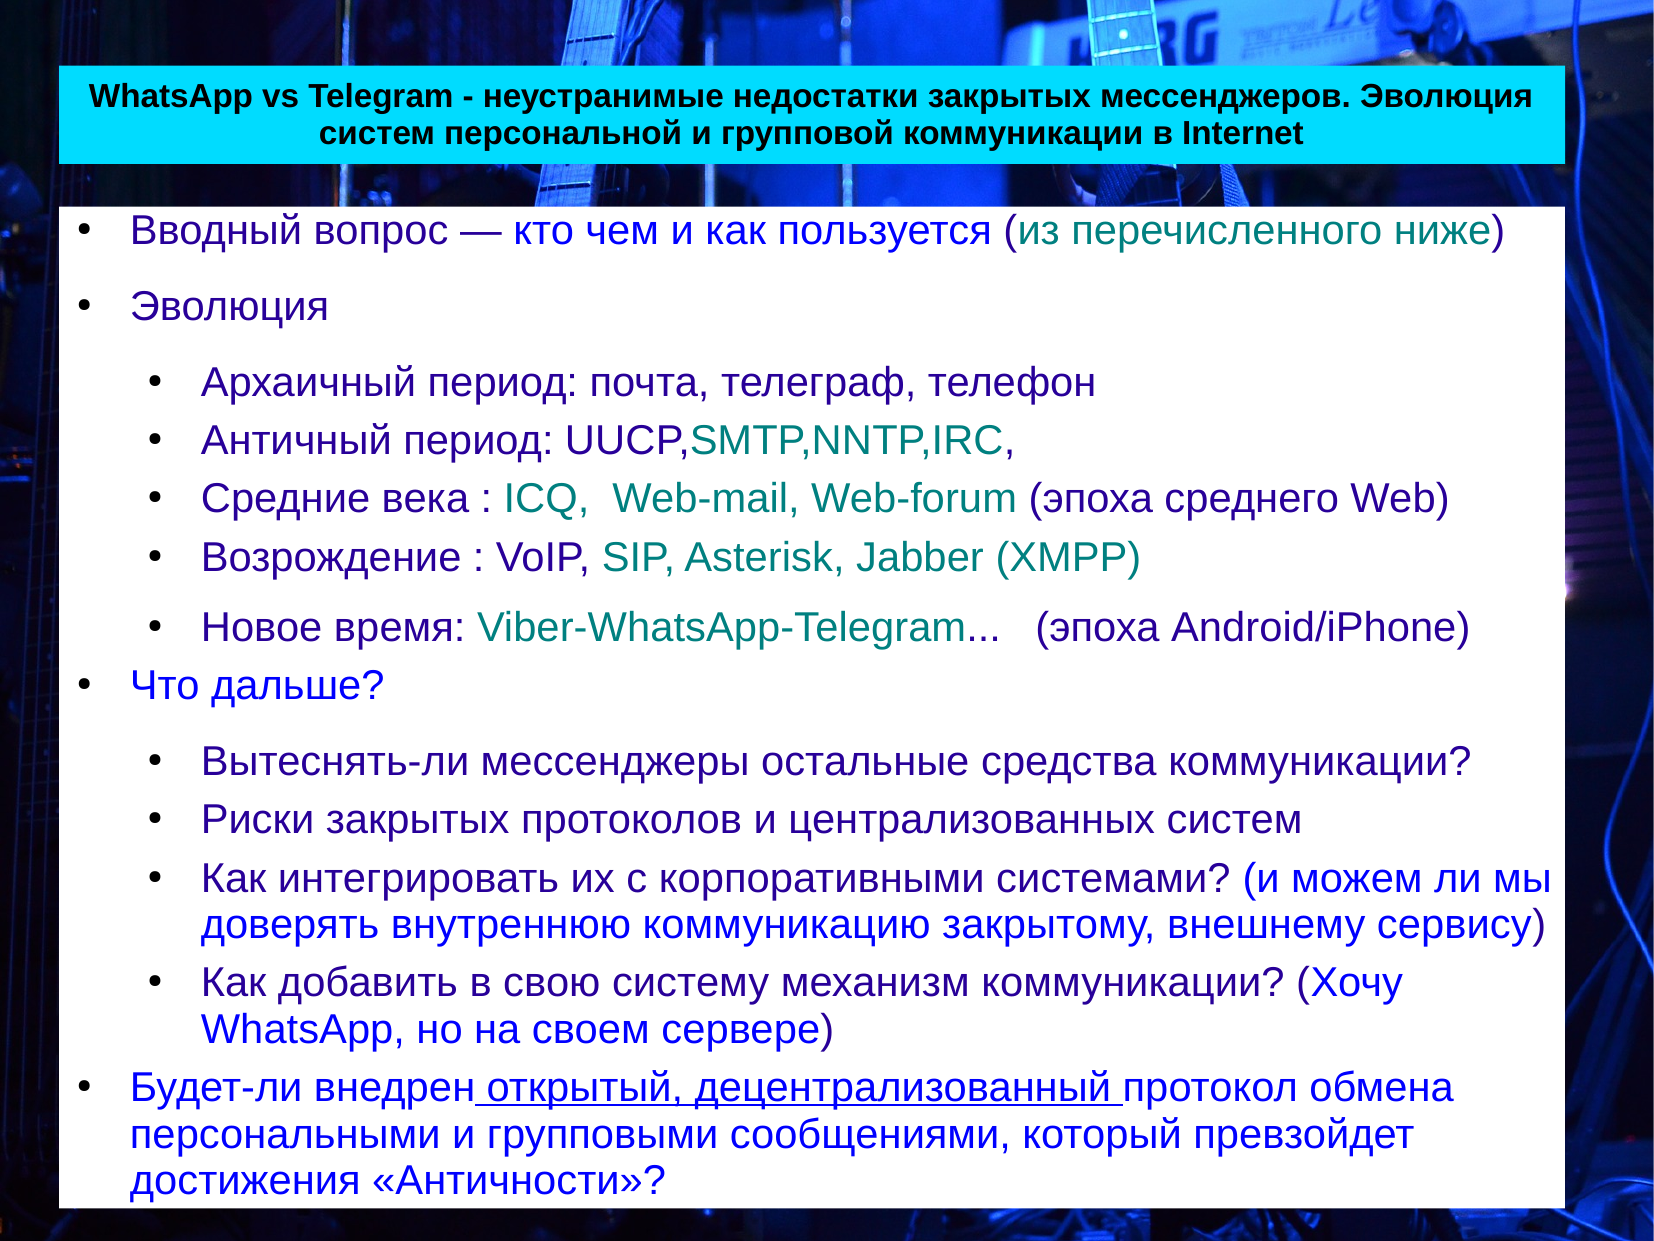

# WhatsApp vs Telegram - неустранимые недостатки закрытых мессенджеров. Эволюция систем персональной и групповой коммуникации в Internet
Вводный вопрос — кто чем и как пользуется (из перечисленного ниже)
Эволюция
Архаичный период: почта, телеграф, телефон
Античный период: UUCP,SMTP,NNTP,IRC,
Средние века : ICQ, Web-mail, Web-forum (эпоха среднего Web)
Возрождение : VoIP, SIP, Asterisk, Jabber (XMPP)
Новое время: Viber-WhatsApp-Telegram... (эпоха Android/iPhone)
Что дальше?
Вытеснять-ли мессенджеры остальные средства коммуникации?
Риски закрытых протоколов и централизованных систем
Как интегрировать их с корпоративными системами? (и можем ли мы доверять внутреннюю коммуникацию закрытому, внешнему сервису)
Как добавить в свою систему механизм коммуникации? (Хочу WhatsApp, но на своем сервере)
Будет-ли внедрен открытый, децентрализованный протокол обмена персональными и групповыми сообщениями, который превзойдет достижения «Античности»?